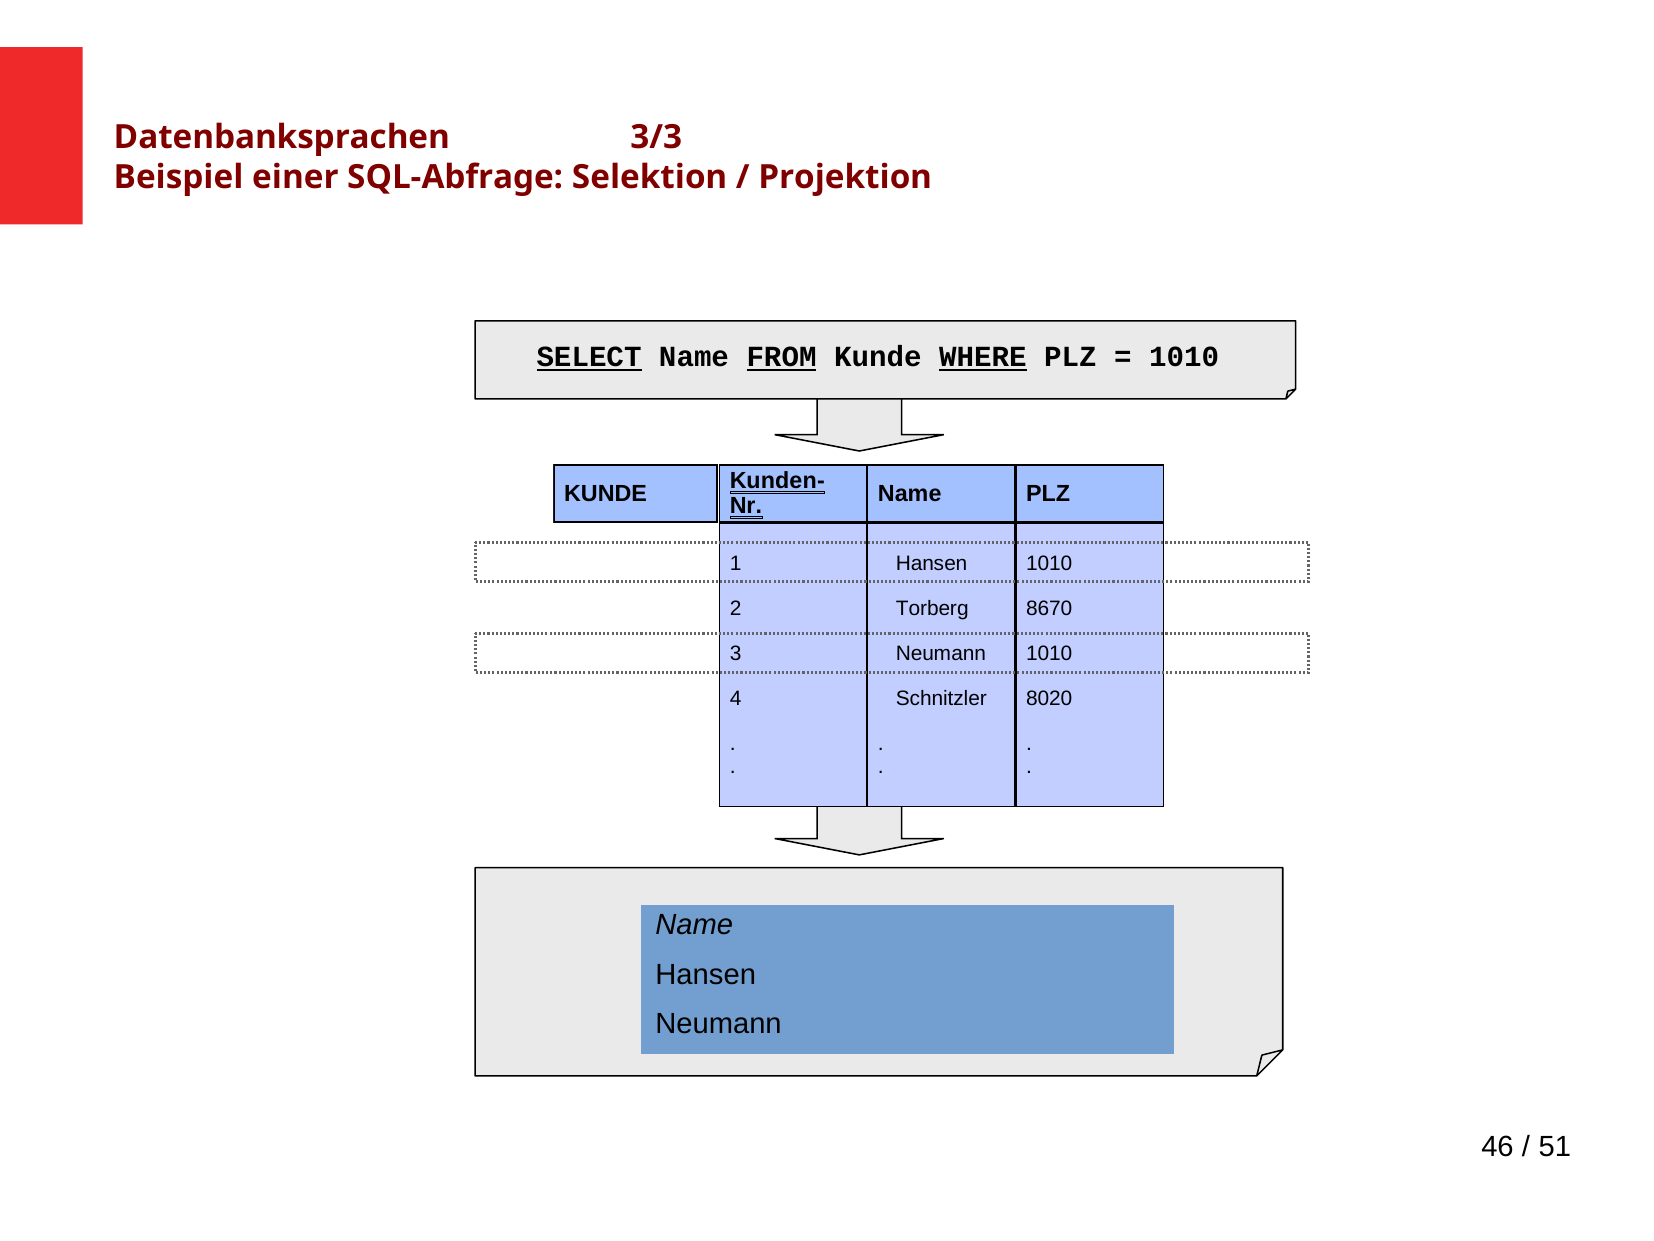

# Datenbanksprachen			3/3 Beispiel einer SQL-Abfrage: Selektion / Projektion
SELECT Name FROM Kunde WHERE PLZ = 1010
| Name |
| --- |
| Hansen |
| Neumann |
46
© Hochschule Kempten / Prof.Dr.Arthur Kolb
Folie